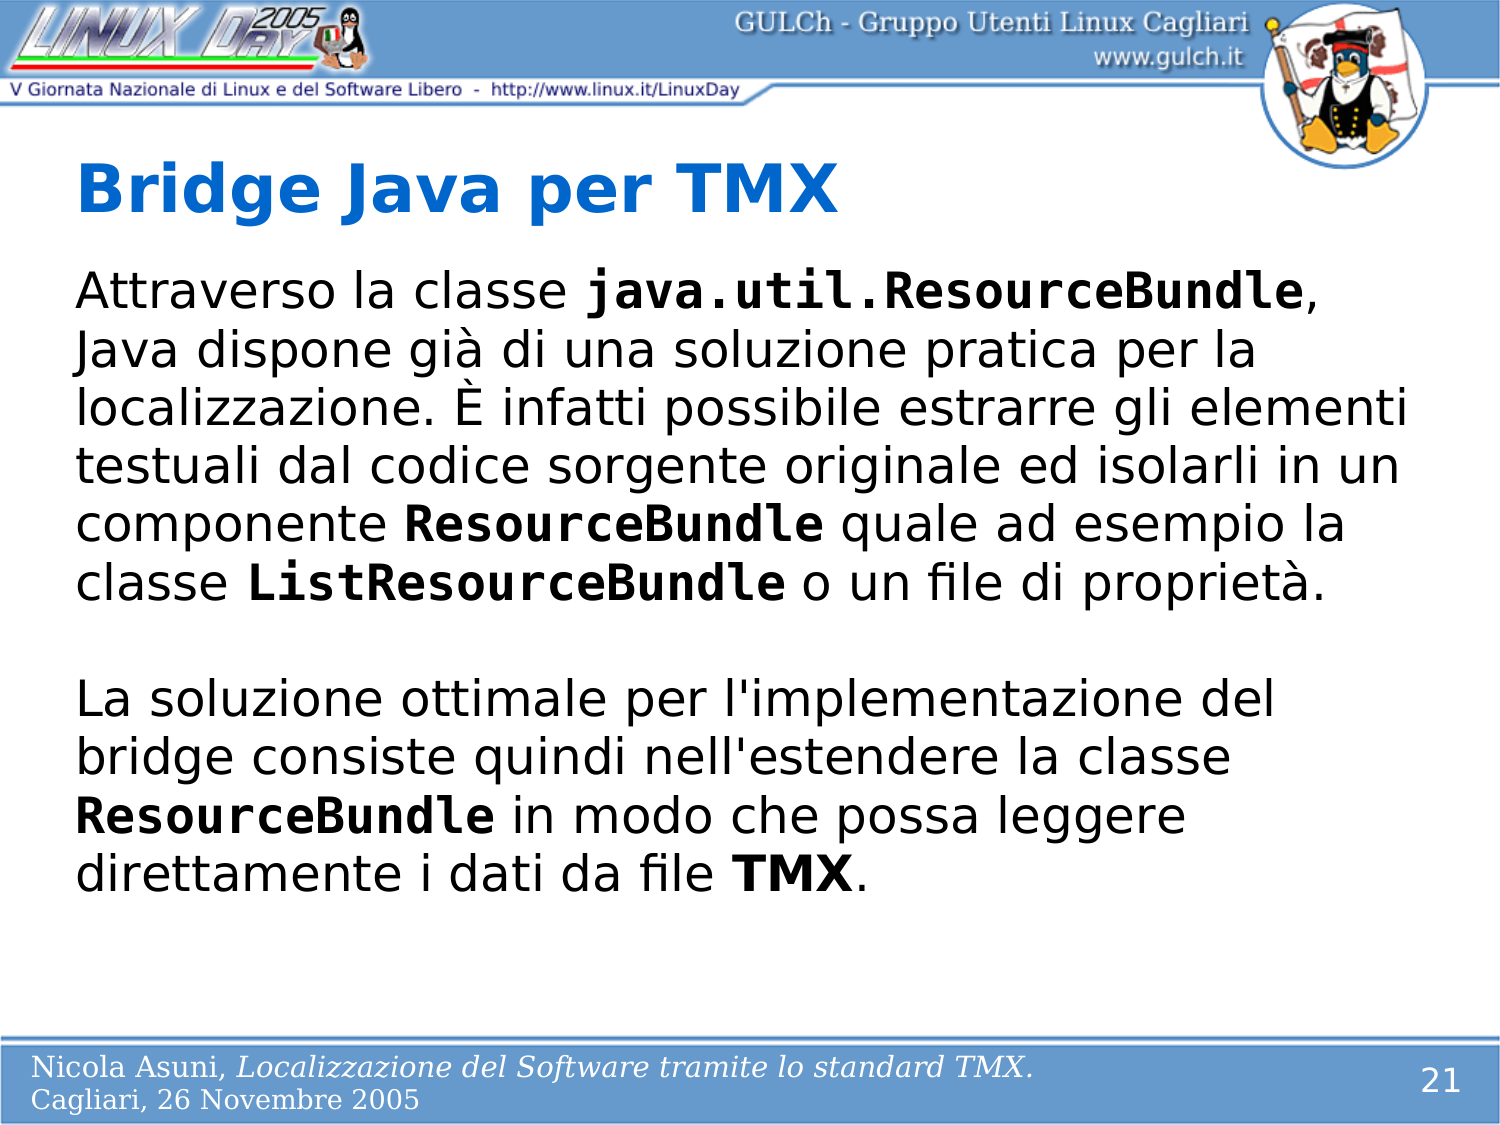

Bridge Java per TMX
Attraverso la classe java.util.ResourceBundle, Java dispone già di una soluzione pratica per la localizzazione. È infatti possibile estrarre gli elementi testuali dal codice sorgente originale ed isolarli in un componente ResourceBundle quale ad esempio la classe ListResourceBundle o un file di proprietà.
La soluzione ottimale per l'implementazione del bridge consiste quindi nell'estendere la classe ResourceBundle in modo che possa leggere direttamente i dati da file TMX.